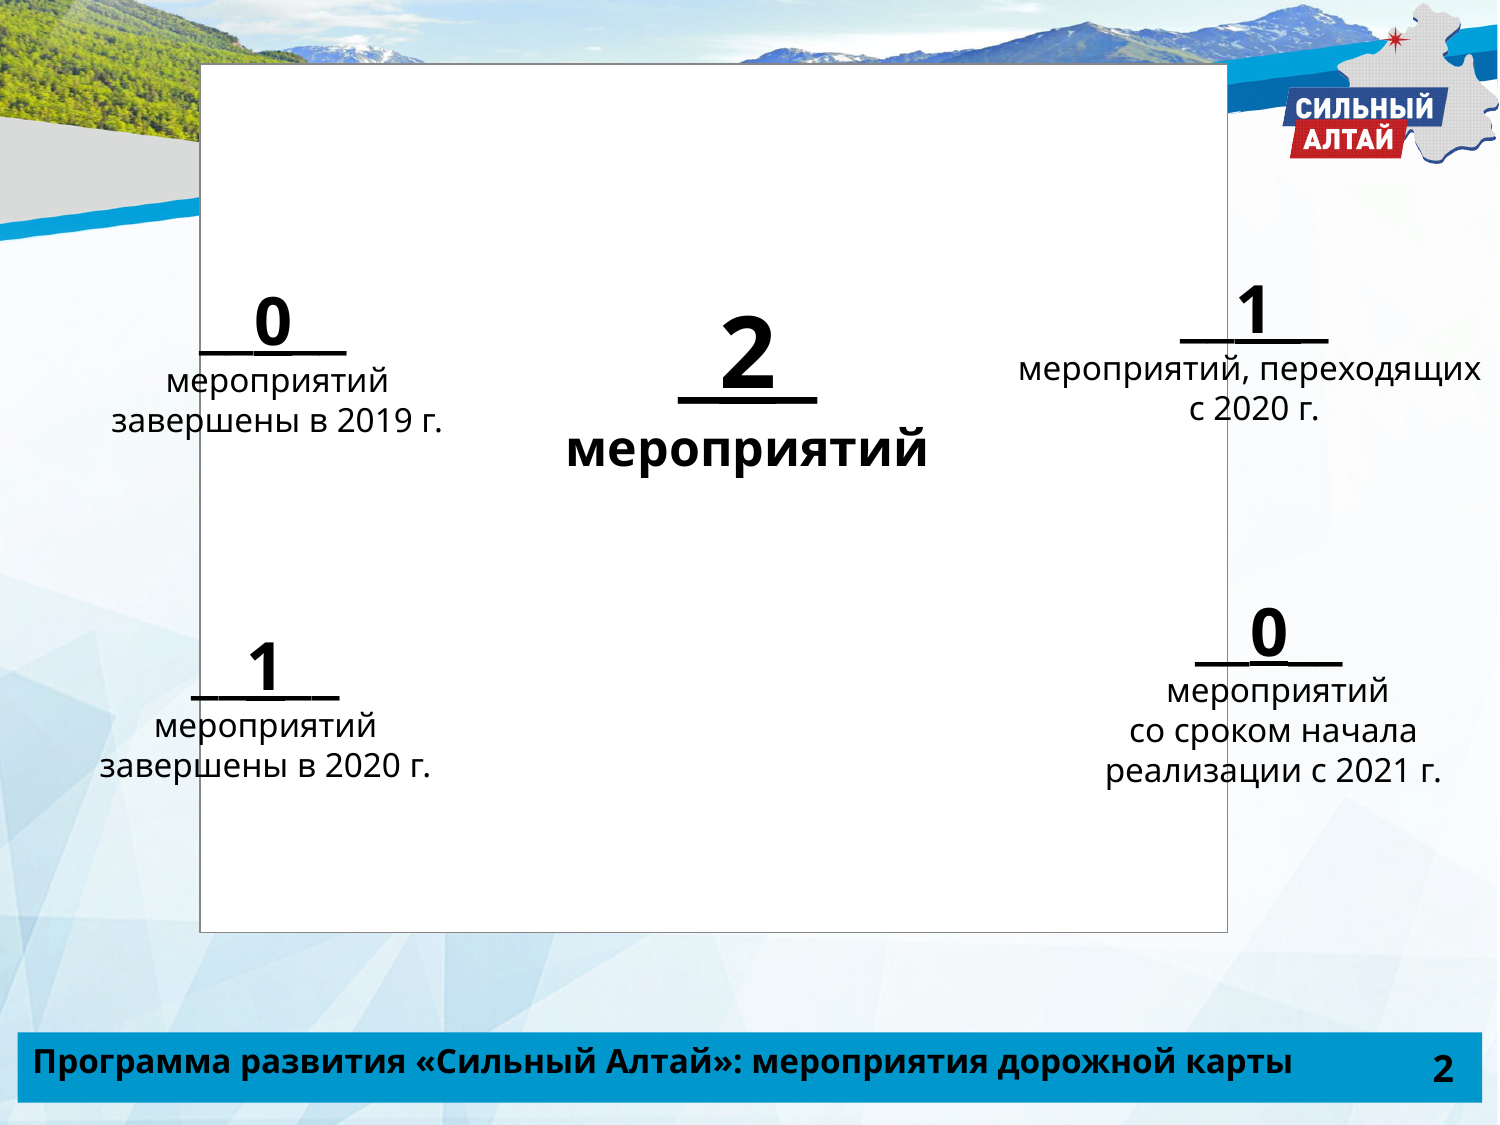

### Chart
| Category | |
|---|---|__1__
мероприятий, переходящих
с 2020 г.
__0__
мероприятий
завершены в 2019 г.
_2_
мероприятий
__0__
мероприятий
со сроком начала
реализации с 2021 г.
__1__
мероприятий
завершены в 2020 г.
# Программа развития «Сильный Алтай»: мероприятия дорожной карты
2